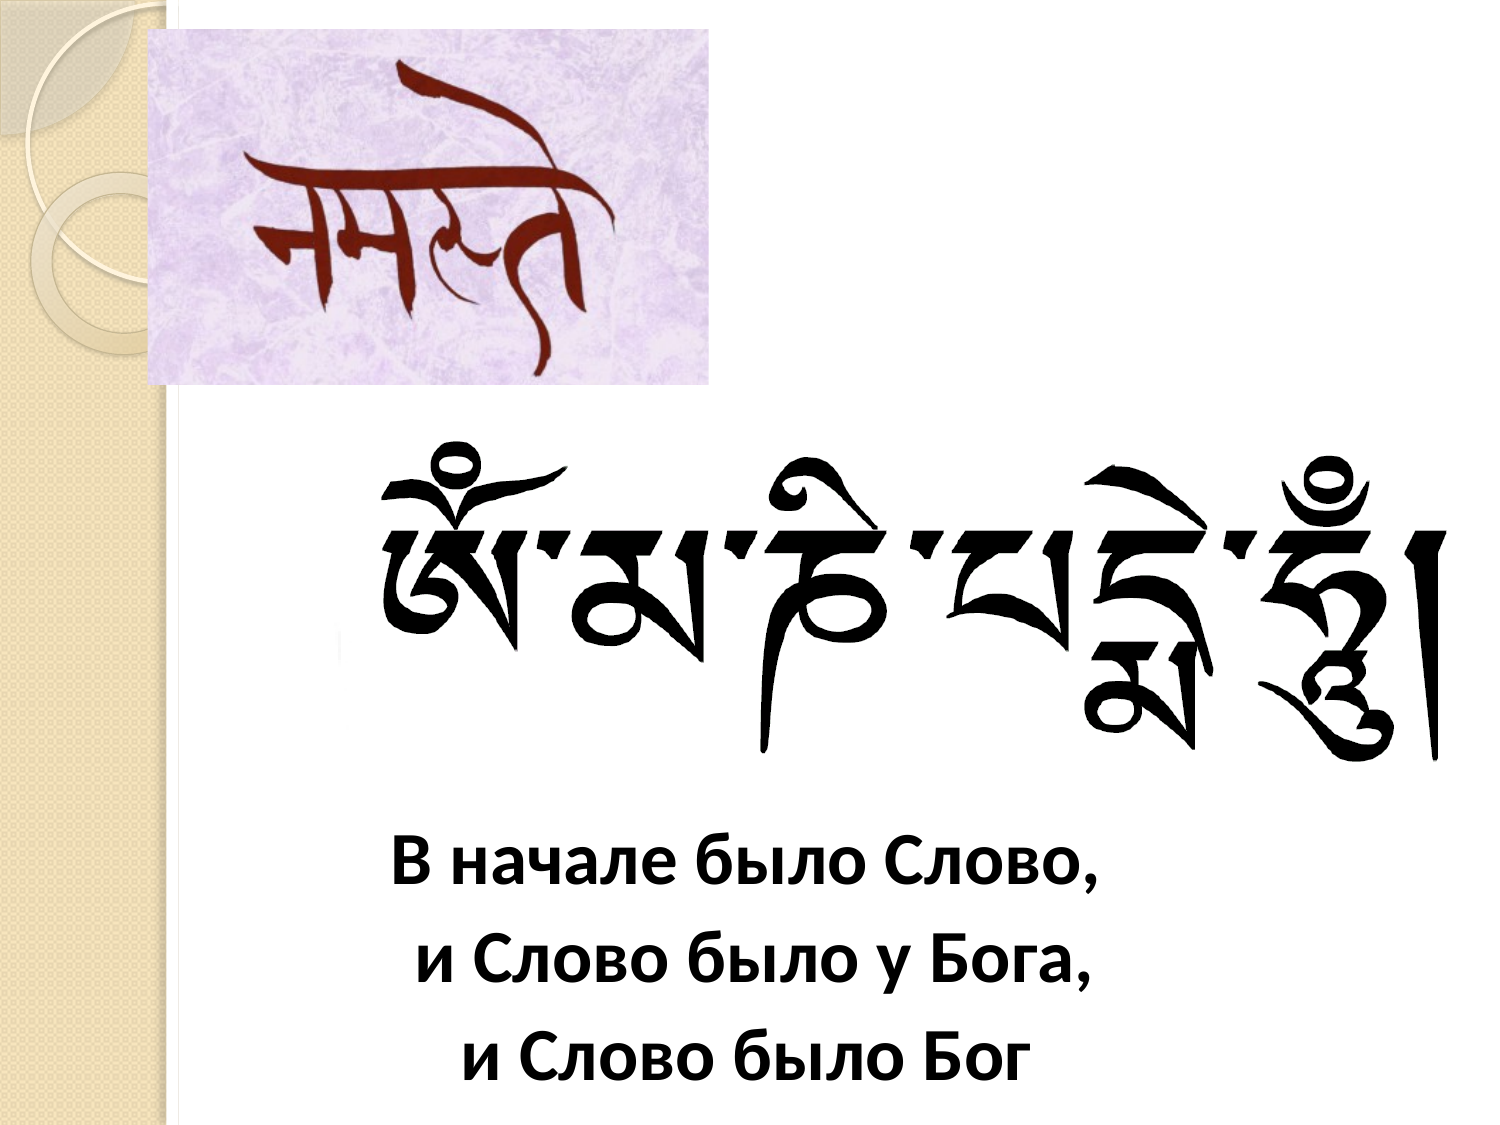

В начале было Слово,
 и Слово было у Бога,
и Слово было Бог